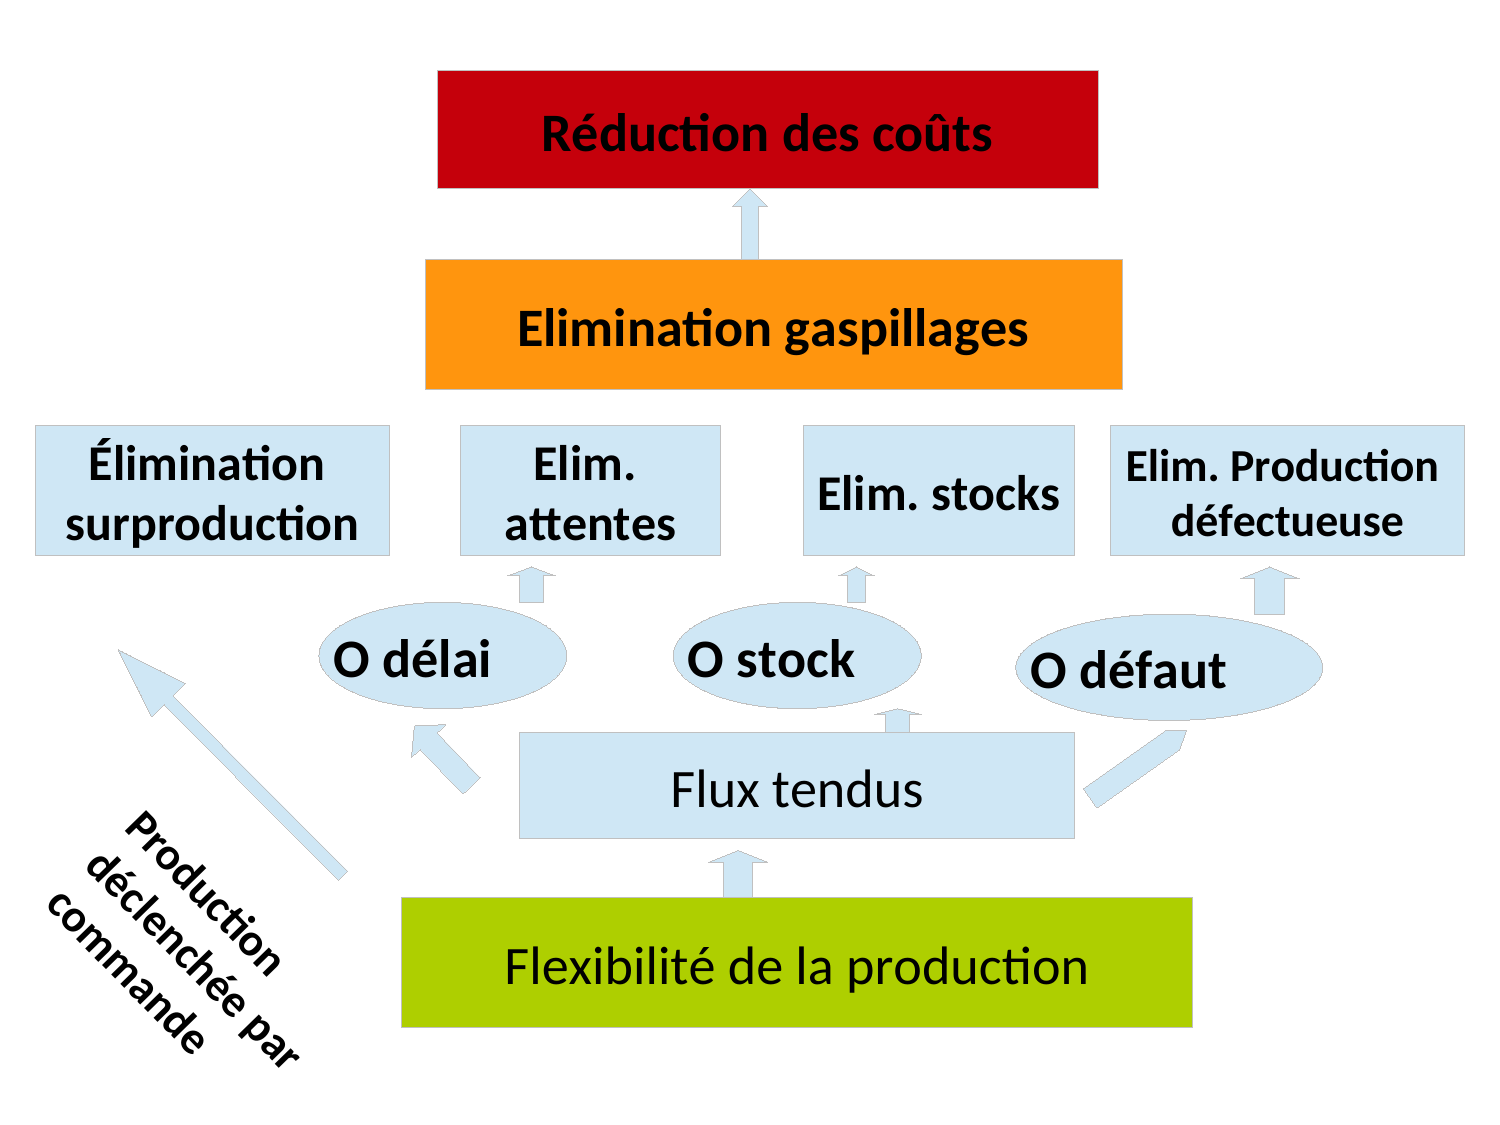

Réduction des coûts
Elimination gaspillages
Élimination
surproduction
Elim.
attentes
Elim. stocks
Elim. Production
défectueuse
O délai
O stock
O défaut
Flux tendus
Flexibilité de la production
Production déclenchée par commande